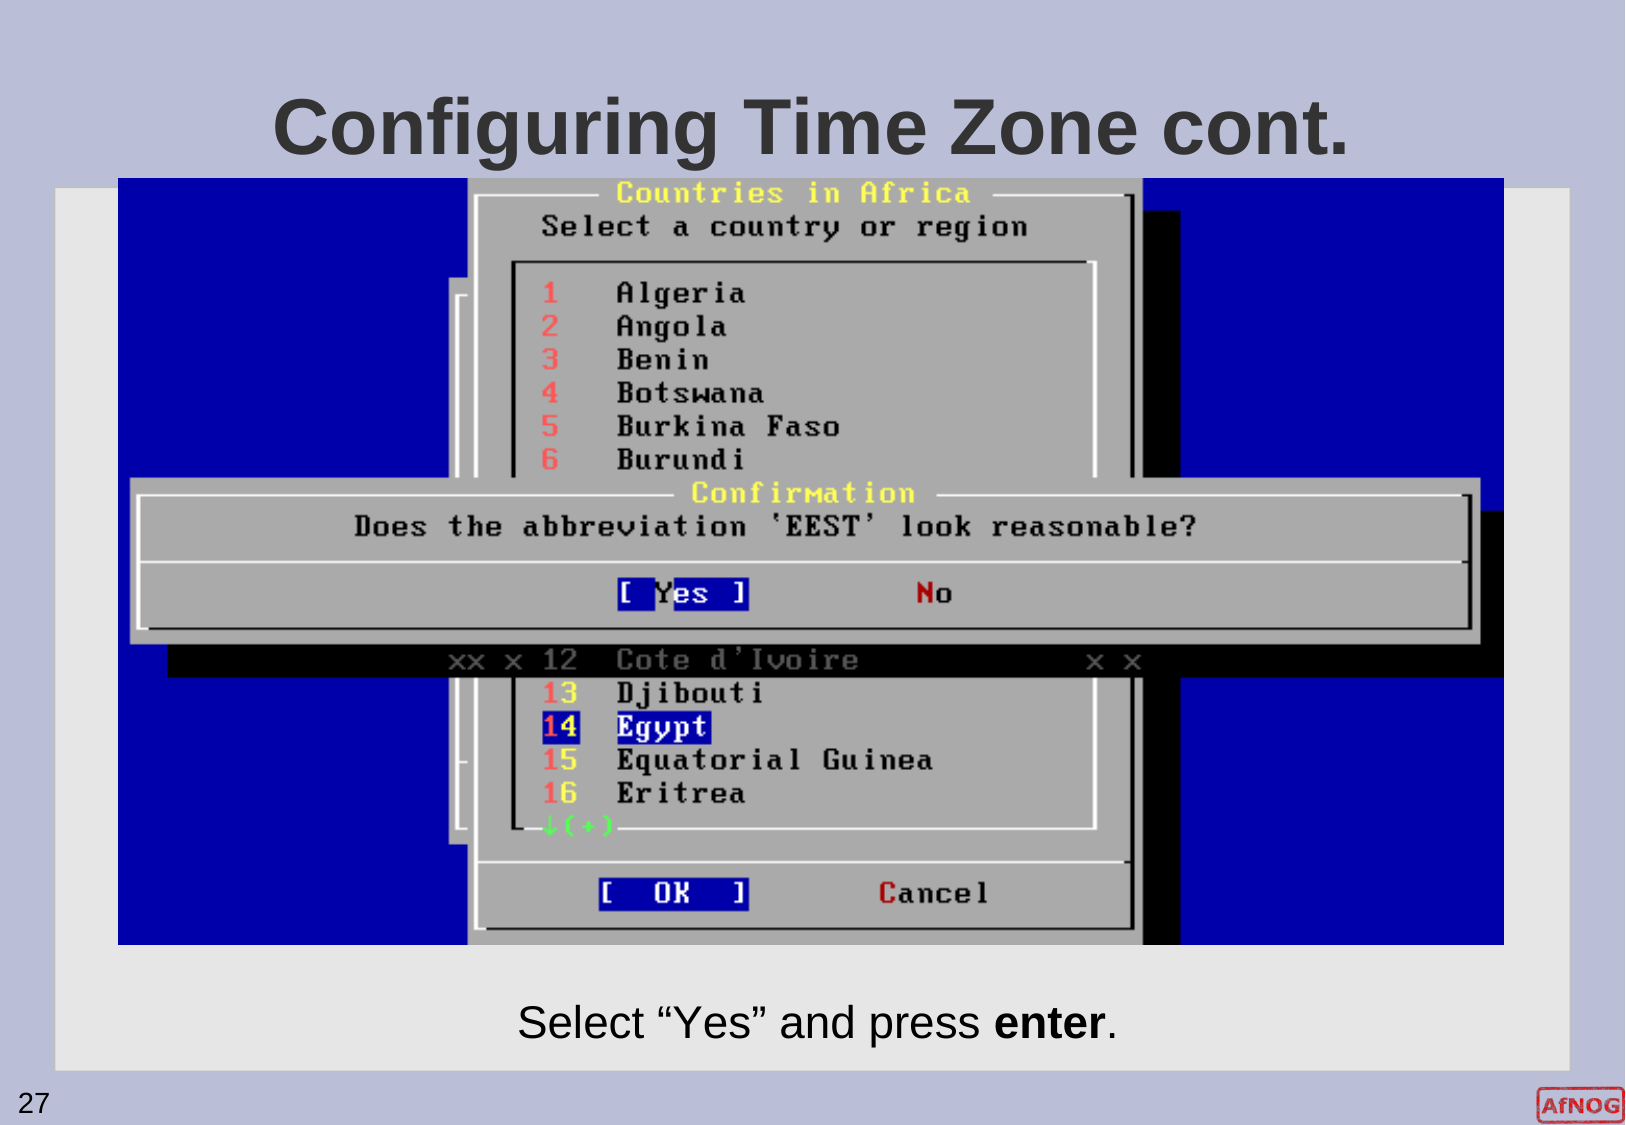

# Configuring Time Zone cont.
Select “Yes” and press enter.